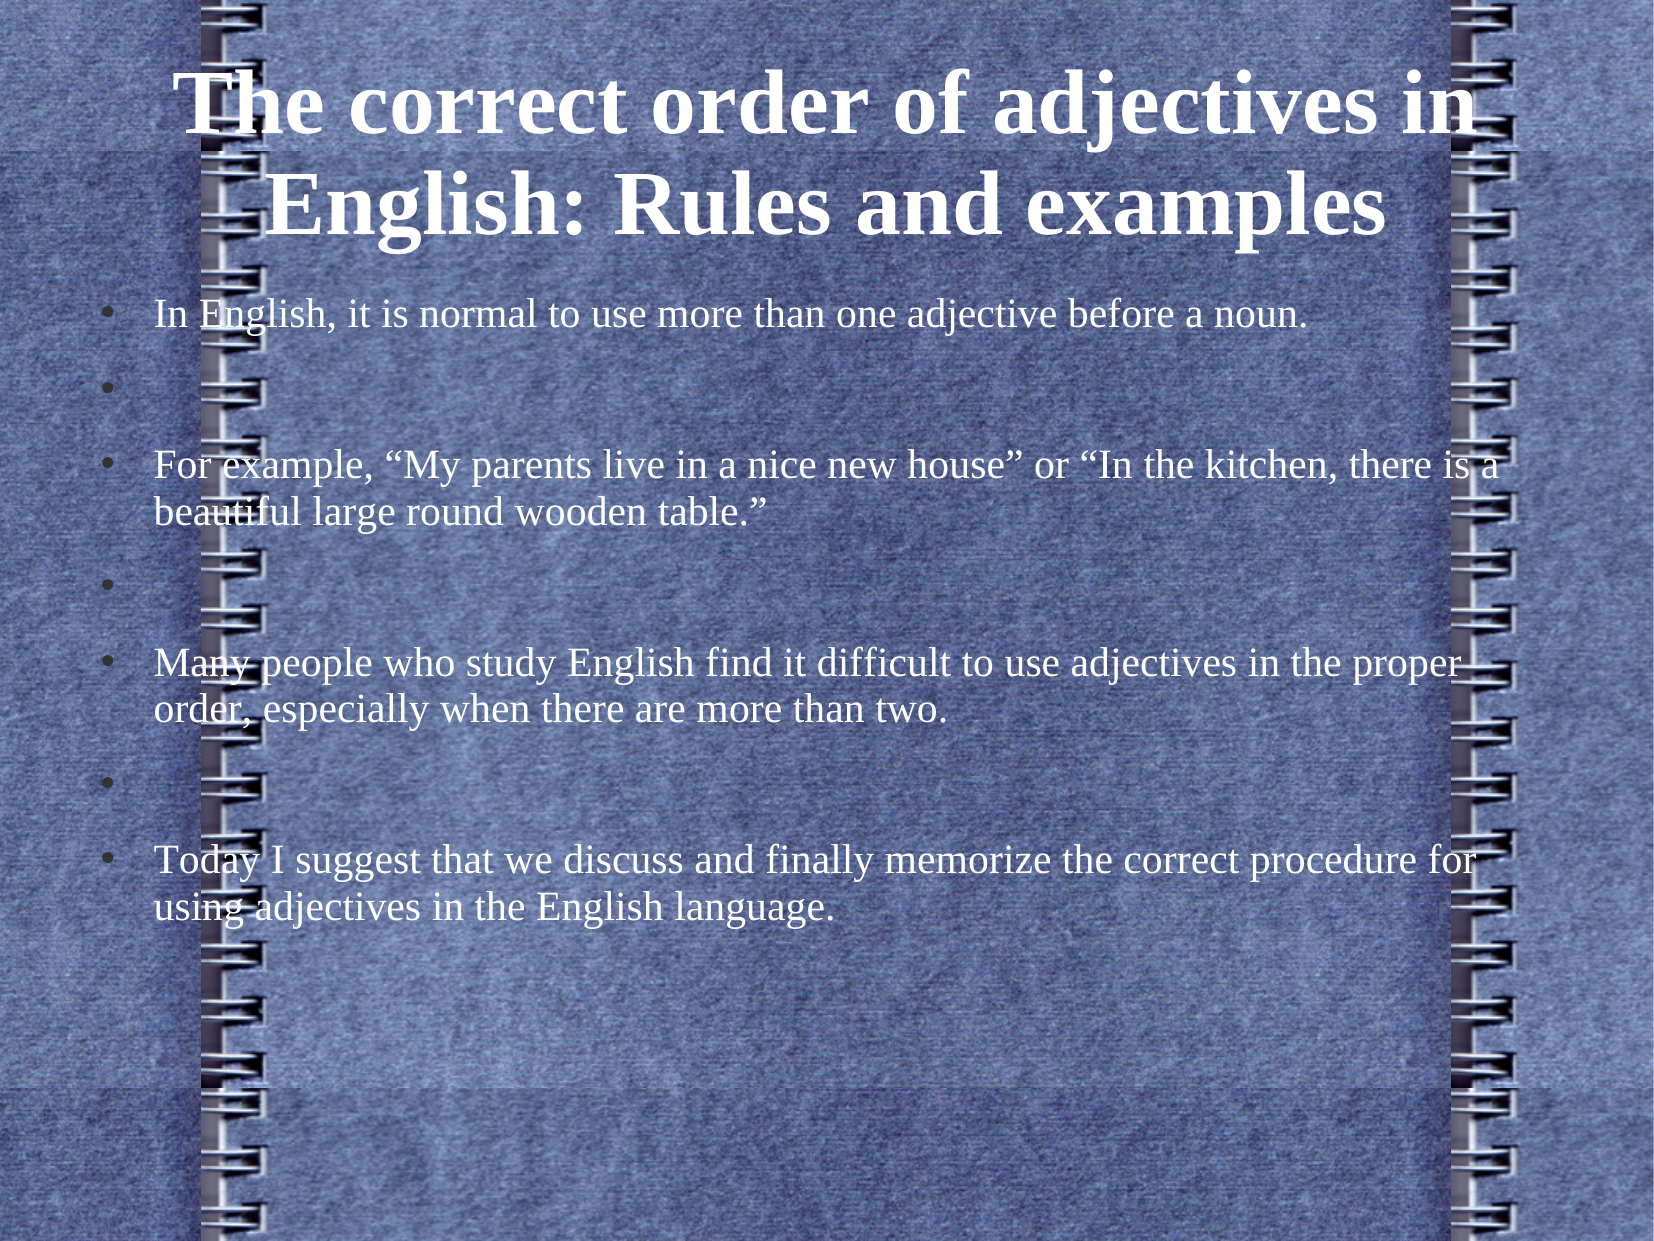

# The correct order of adjectives in English: Rules and examples
In English, it is normal to use more than one adjective before a noun.
For example, “My parents live in a nice new house” or “In the kitchen, there is a beautiful large round wooden table.”
Many people who study English find it difficult to use adjectives in the proper order, especially when there are more than two.
Today I suggest that we discuss and finally memorize the correct procedure for using adjectives in the English language.